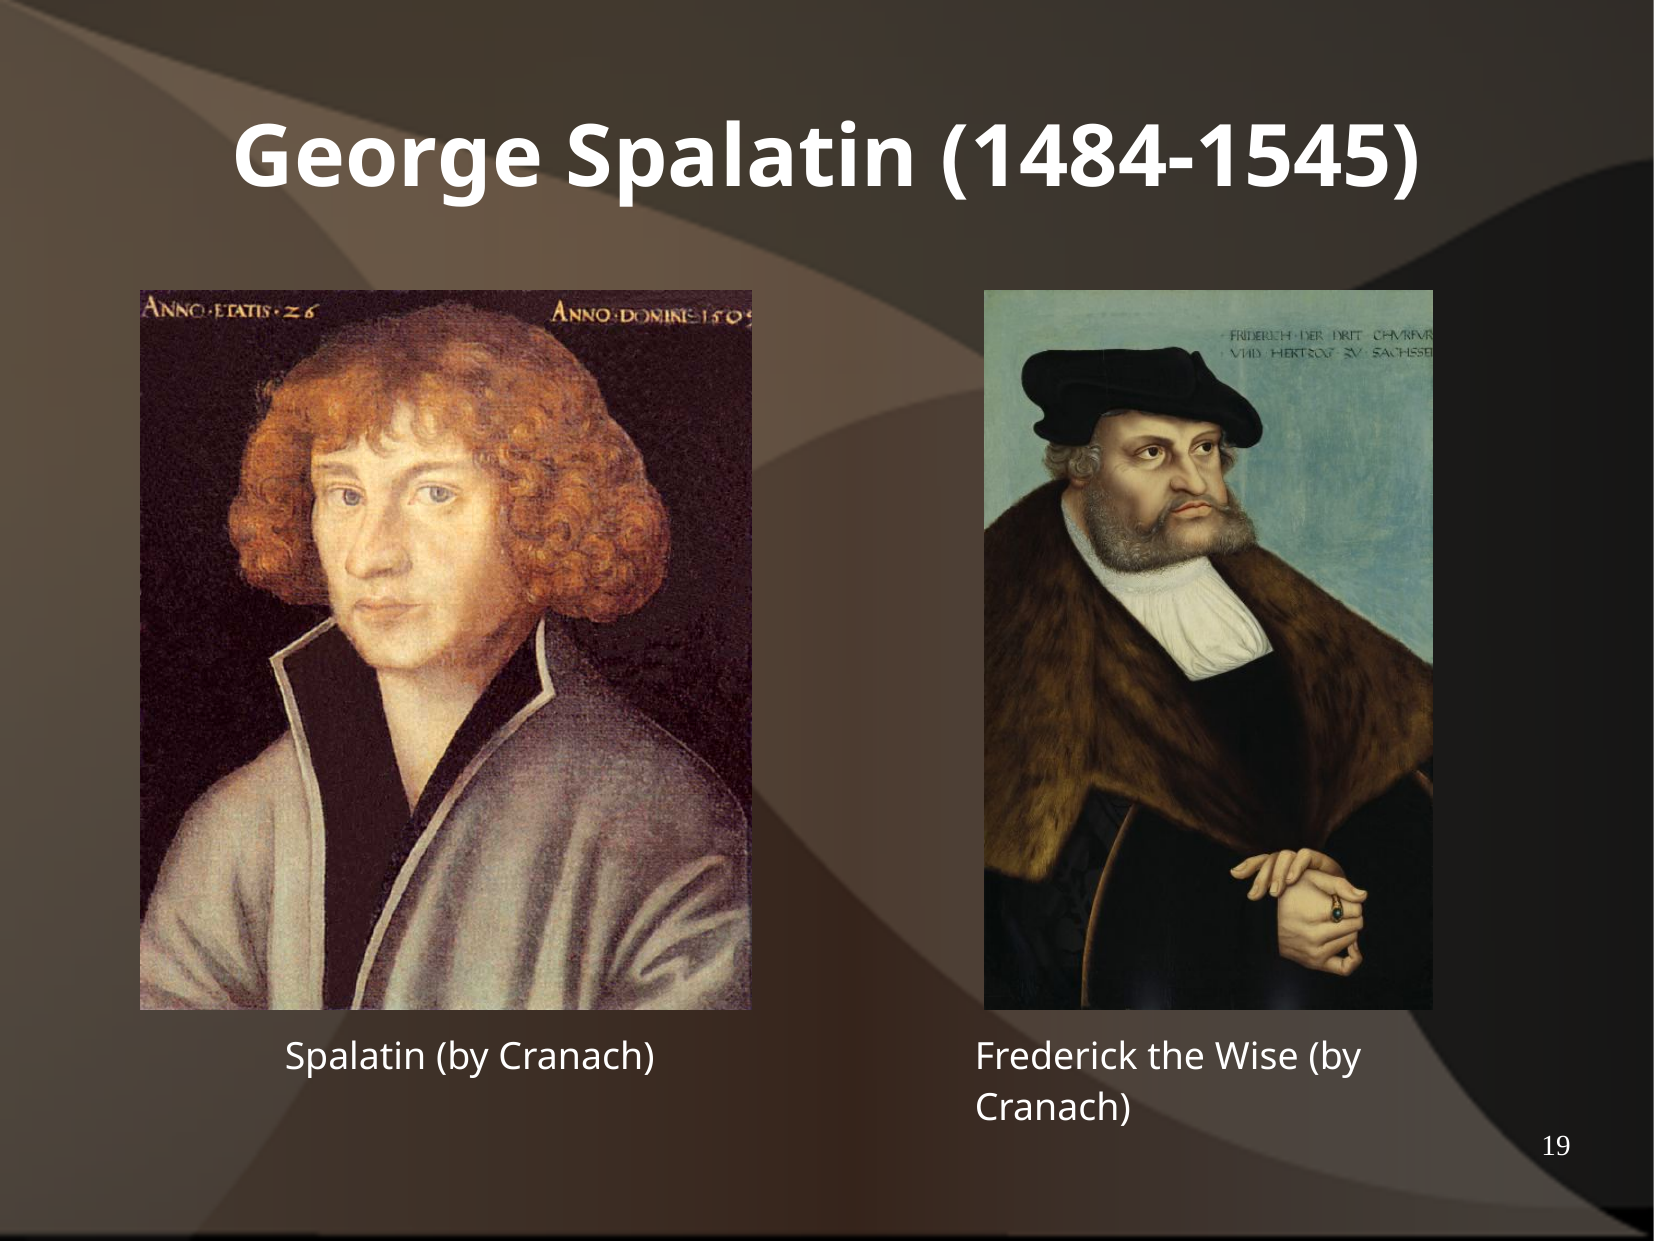

# George Spalatin (1484-1545)
Frederick the Wise (by Cranach)
Spalatin (by Cranach)
19